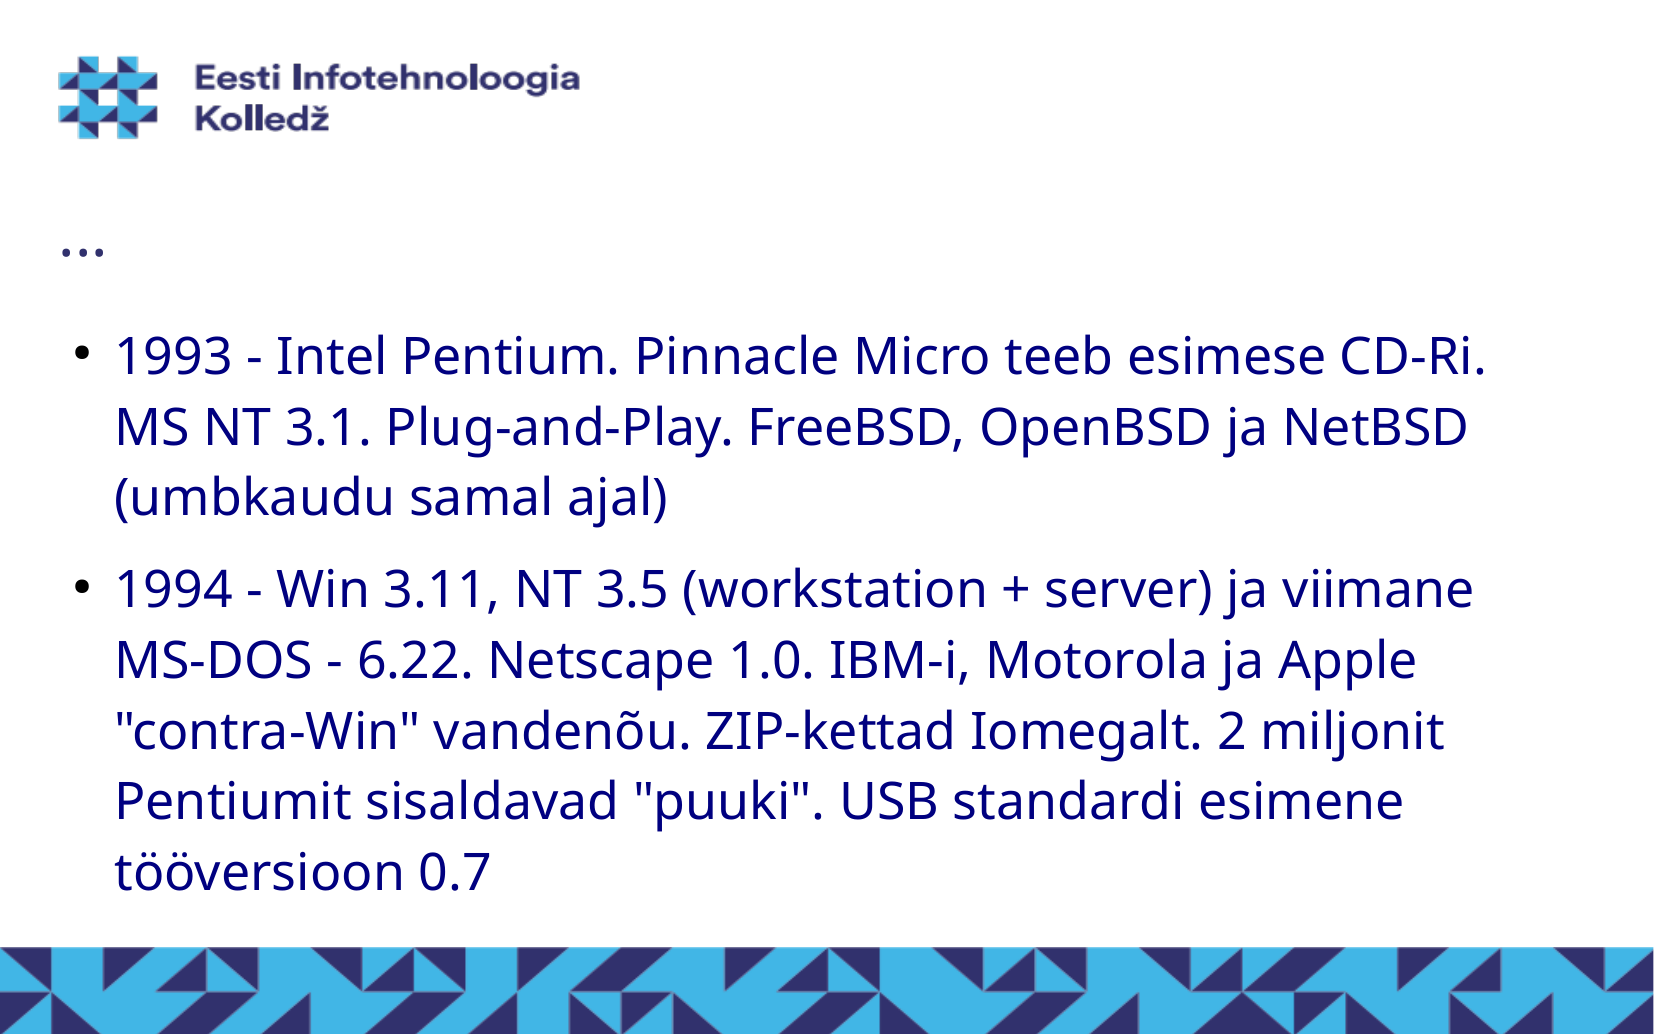

# ...
1993 - Intel Pentium. Pinnacle Micro teeb esimese CD-Ri. MS NT 3.1. Plug-and-Play. FreeBSD, OpenBSD ja NetBSD (umbkaudu samal ajal)
1994 - Win 3.11, NT 3.5 (workstation + server) ja viimane MS-DOS - 6.22. Netscape 1.0. IBM-i, Motorola ja Apple "contra-Win" vandenõu. ZIP-kettad Iomegalt. 2 miljonit Pentiumit sisaldavad "puuki". USB standardi esimene tööversioon 0.7